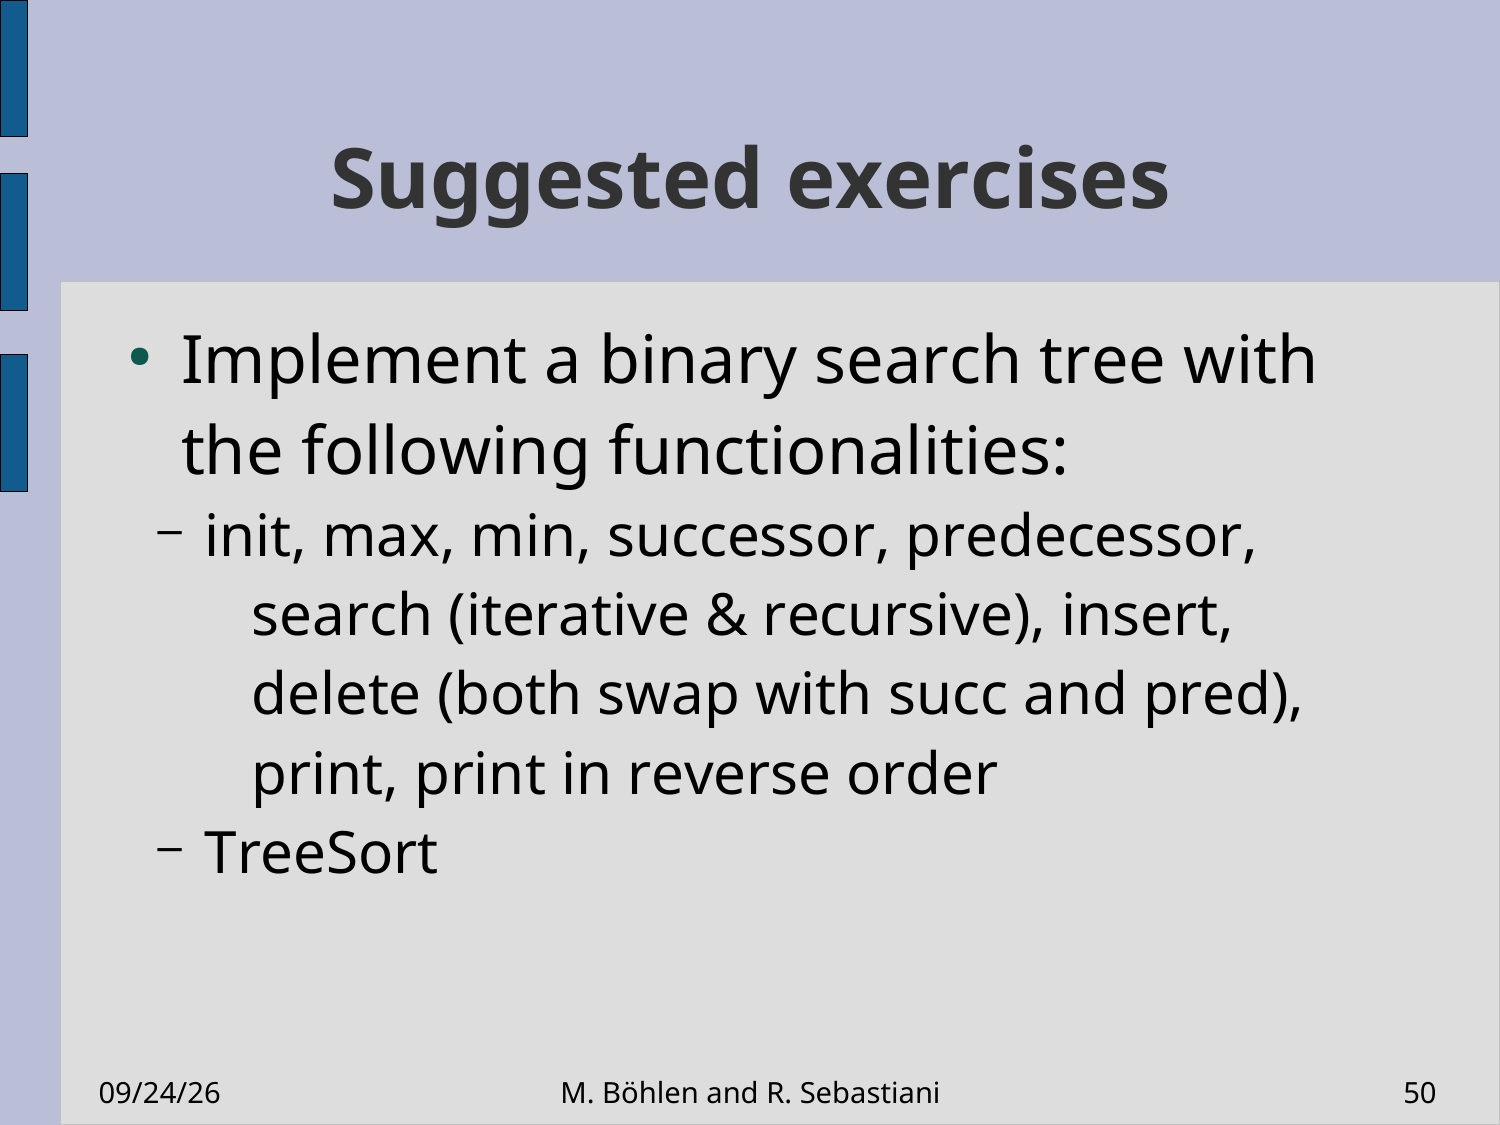

# Suggested exercises
Implement a binary search tree with the following functionalities:
init, max, min, successor, predecessor, search (iterative & recursive), insert, delete (both swap with succ and pred), print, print in reverse order
TreeSort
M. Böhlen and R. Sebastiani
50